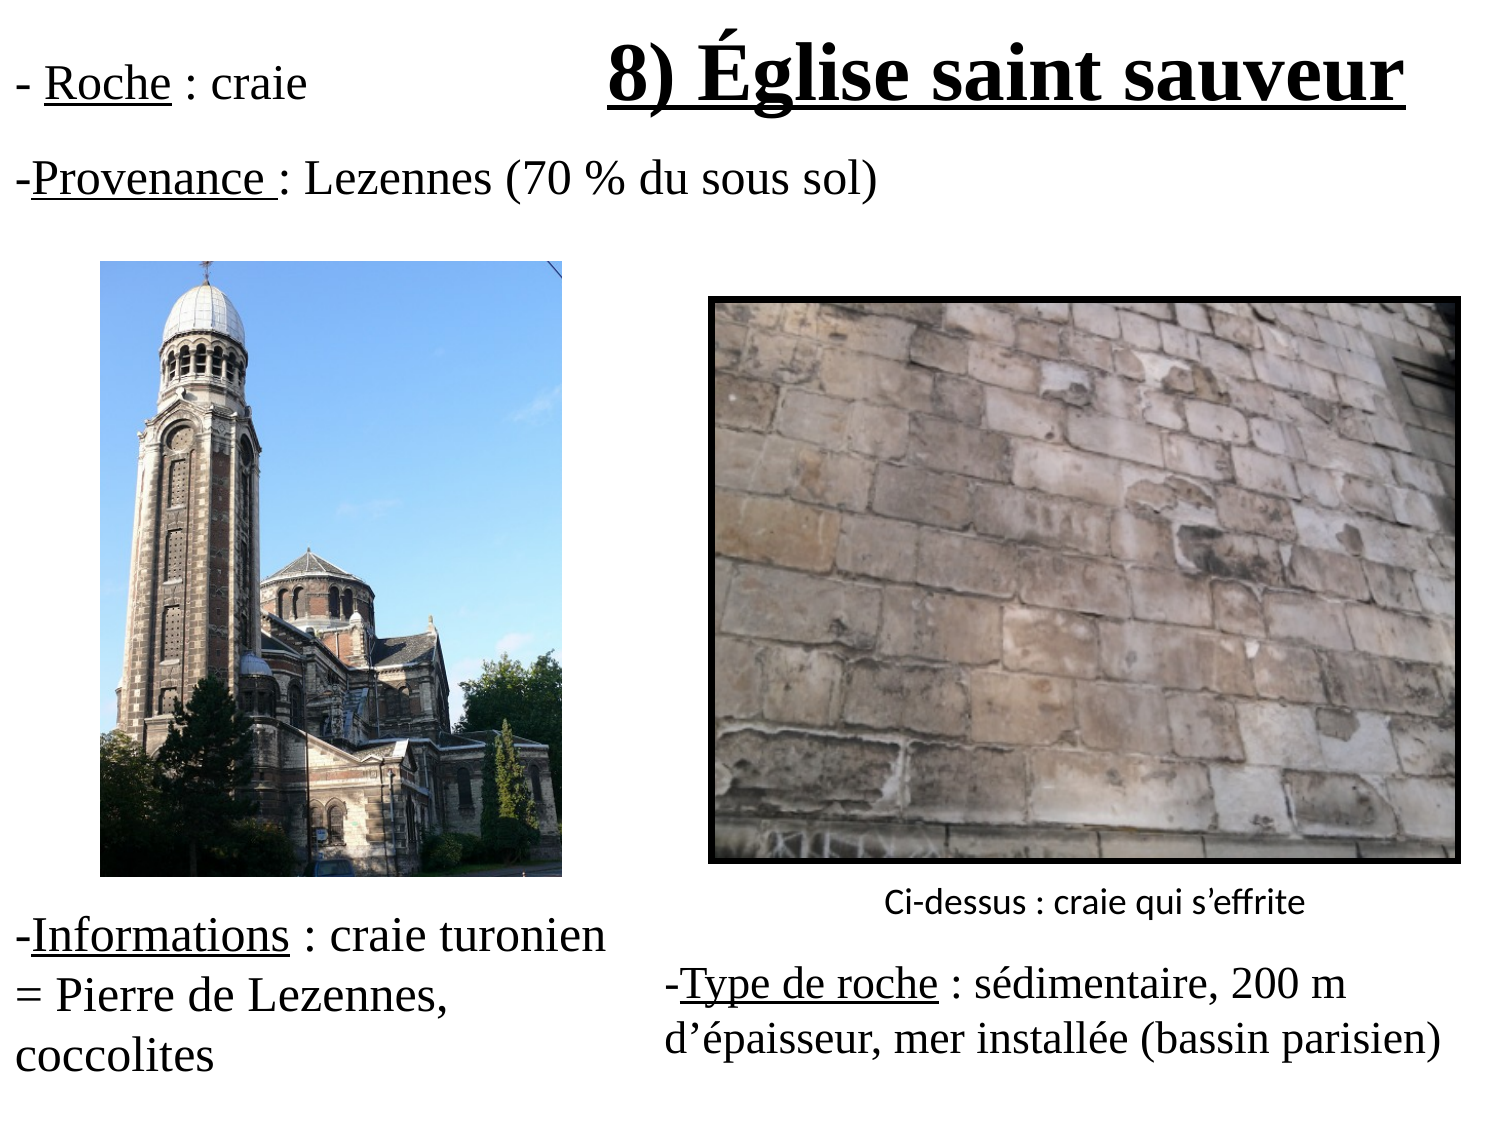

# 8) Église saint sauveur
- Roche : craie
-Provenance : Lezennes (70 % du sous sol)
-Informations : craie turonien = Pierre de Lezennes, coccolites
Ci-dessus : craie qui s’effrite
-Type de roche : sédimentaire, 200 m d’épaisseur, mer installée (bassin parisien)